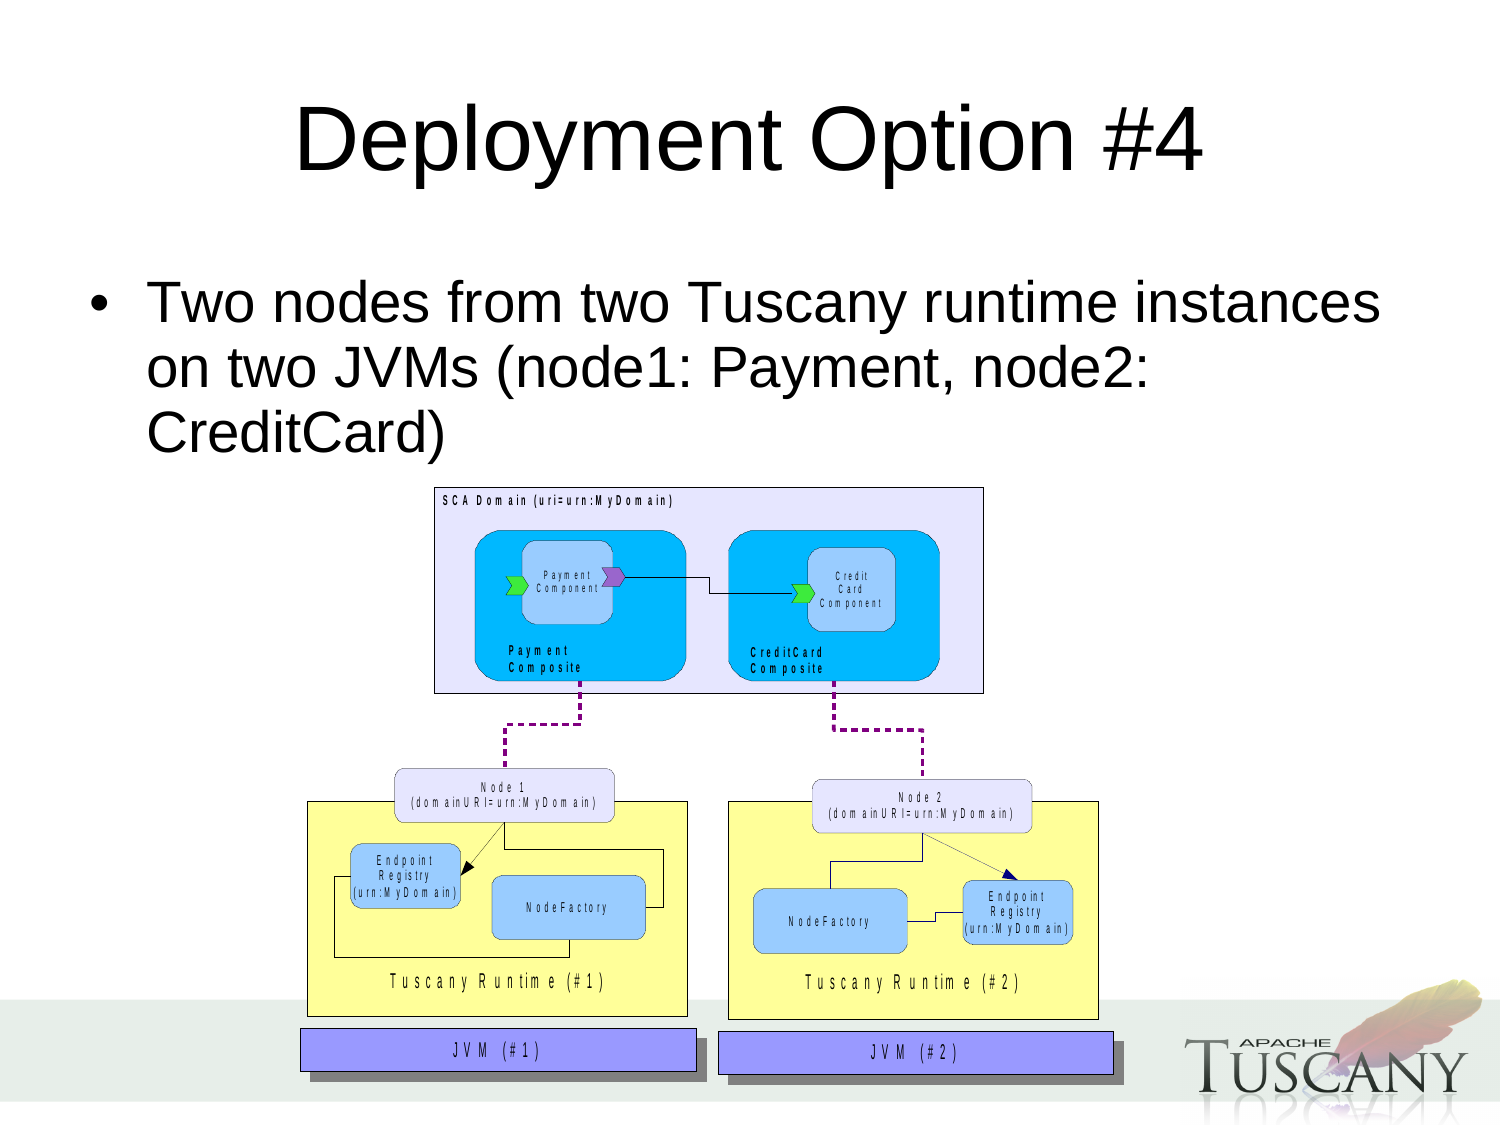

# Deployment Option #4
Two nodes from two Tuscany runtime instances on two JVMs (node1: Payment, node2: CreditCard)